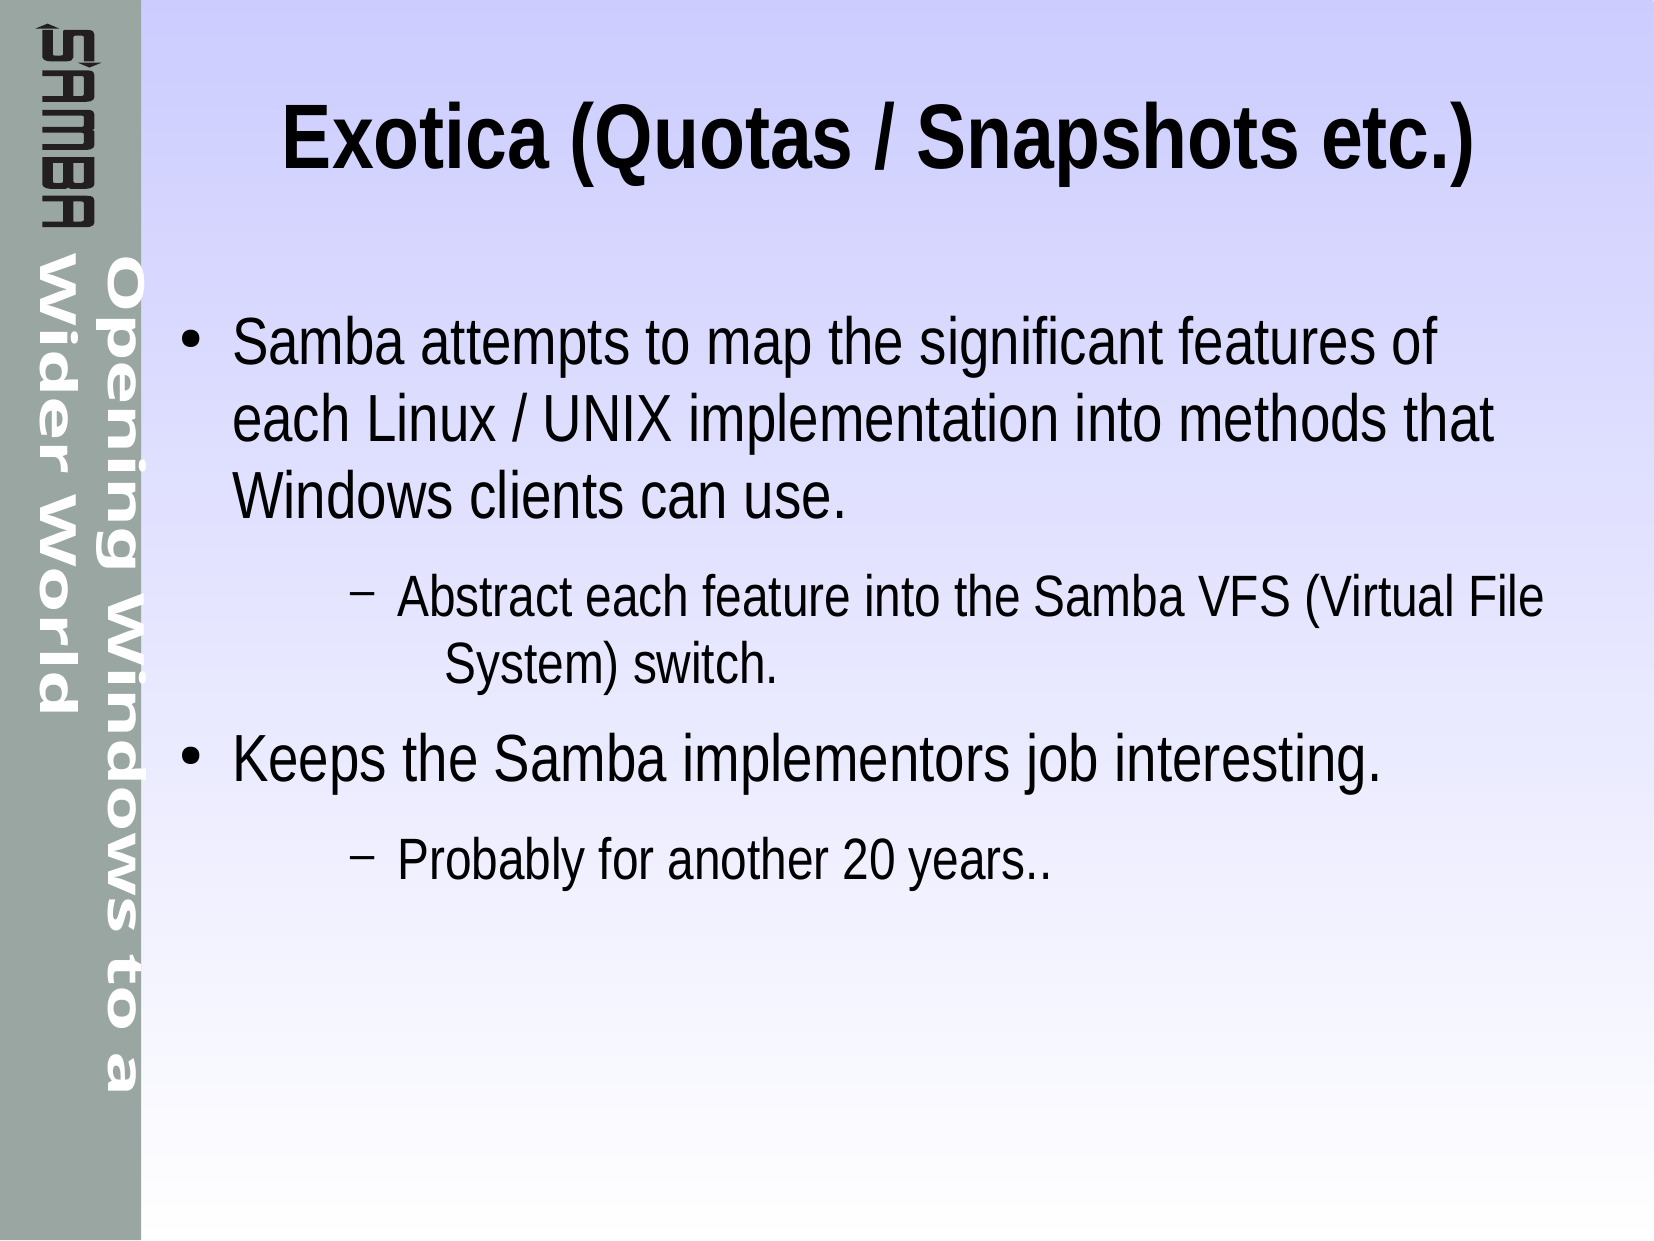

# Exotica (Quotas / Snapshots etc.)
Samba attempts to map the significant features of each Linux / UNIX implementation into methods that Windows clients can use.
Abstract each feature into the Samba VFS (Virtual File System) switch.
Keeps the Samba implementors job interesting.
Probably for another 20 years..